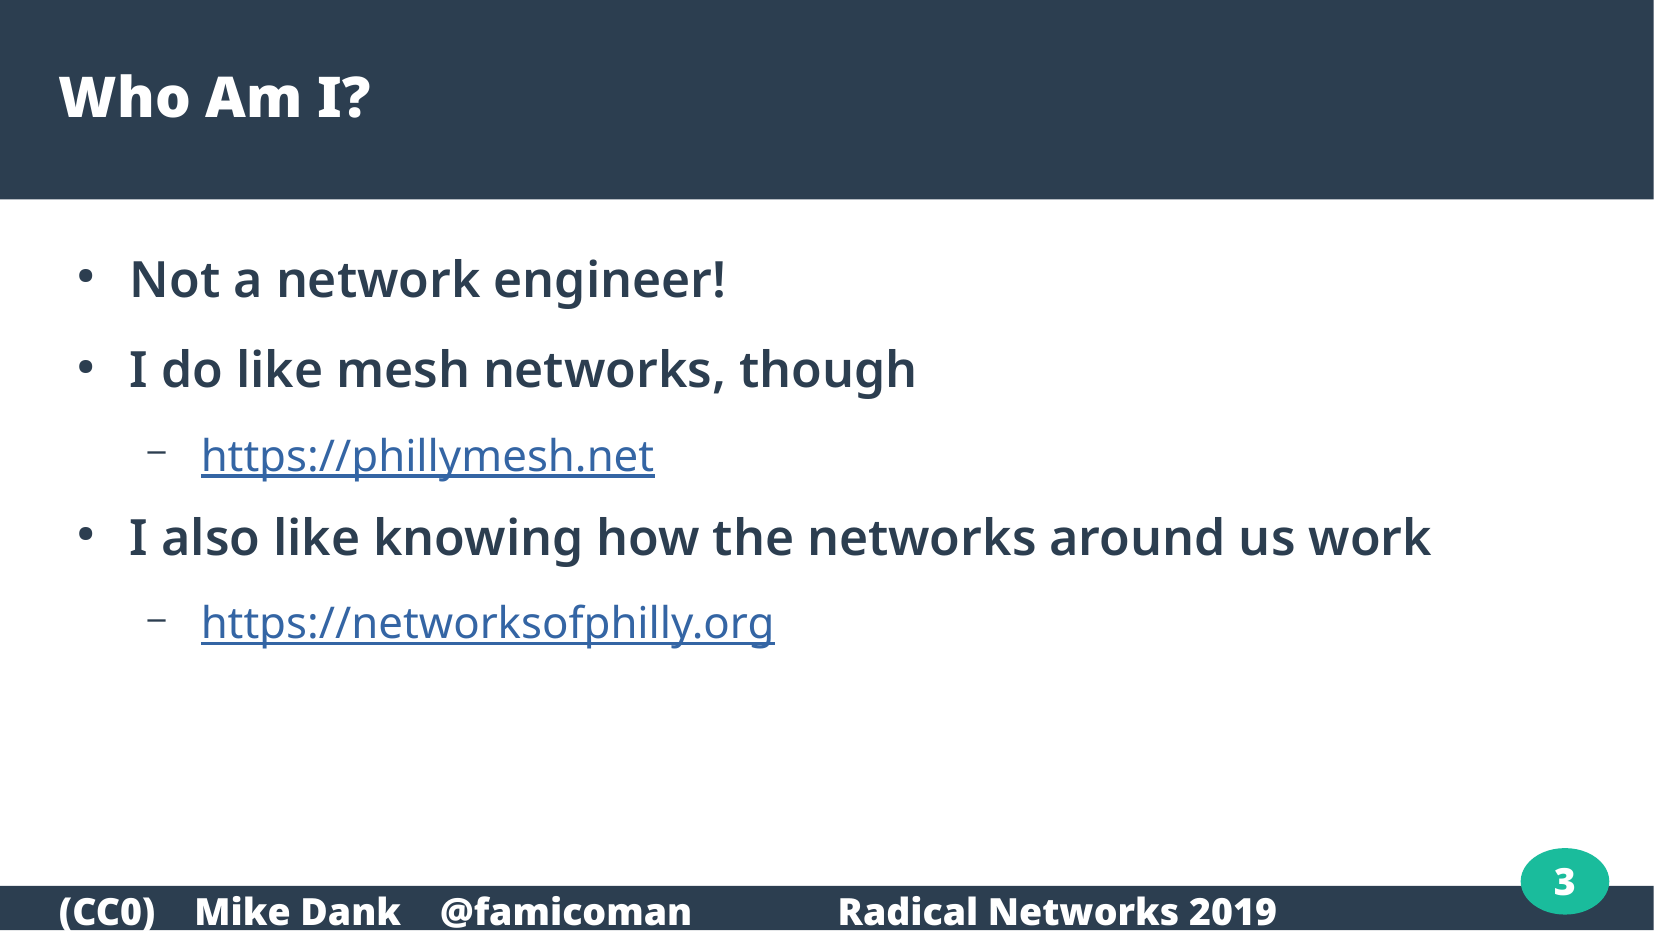

# Who Am I?
Not a network engineer!
I do like mesh networks, though
https://phillymesh.net
I also like knowing how the networks around us work
https://networksofphilly.org
3
(CC0) Mike Dank @famicoman
Radical Networks 2019